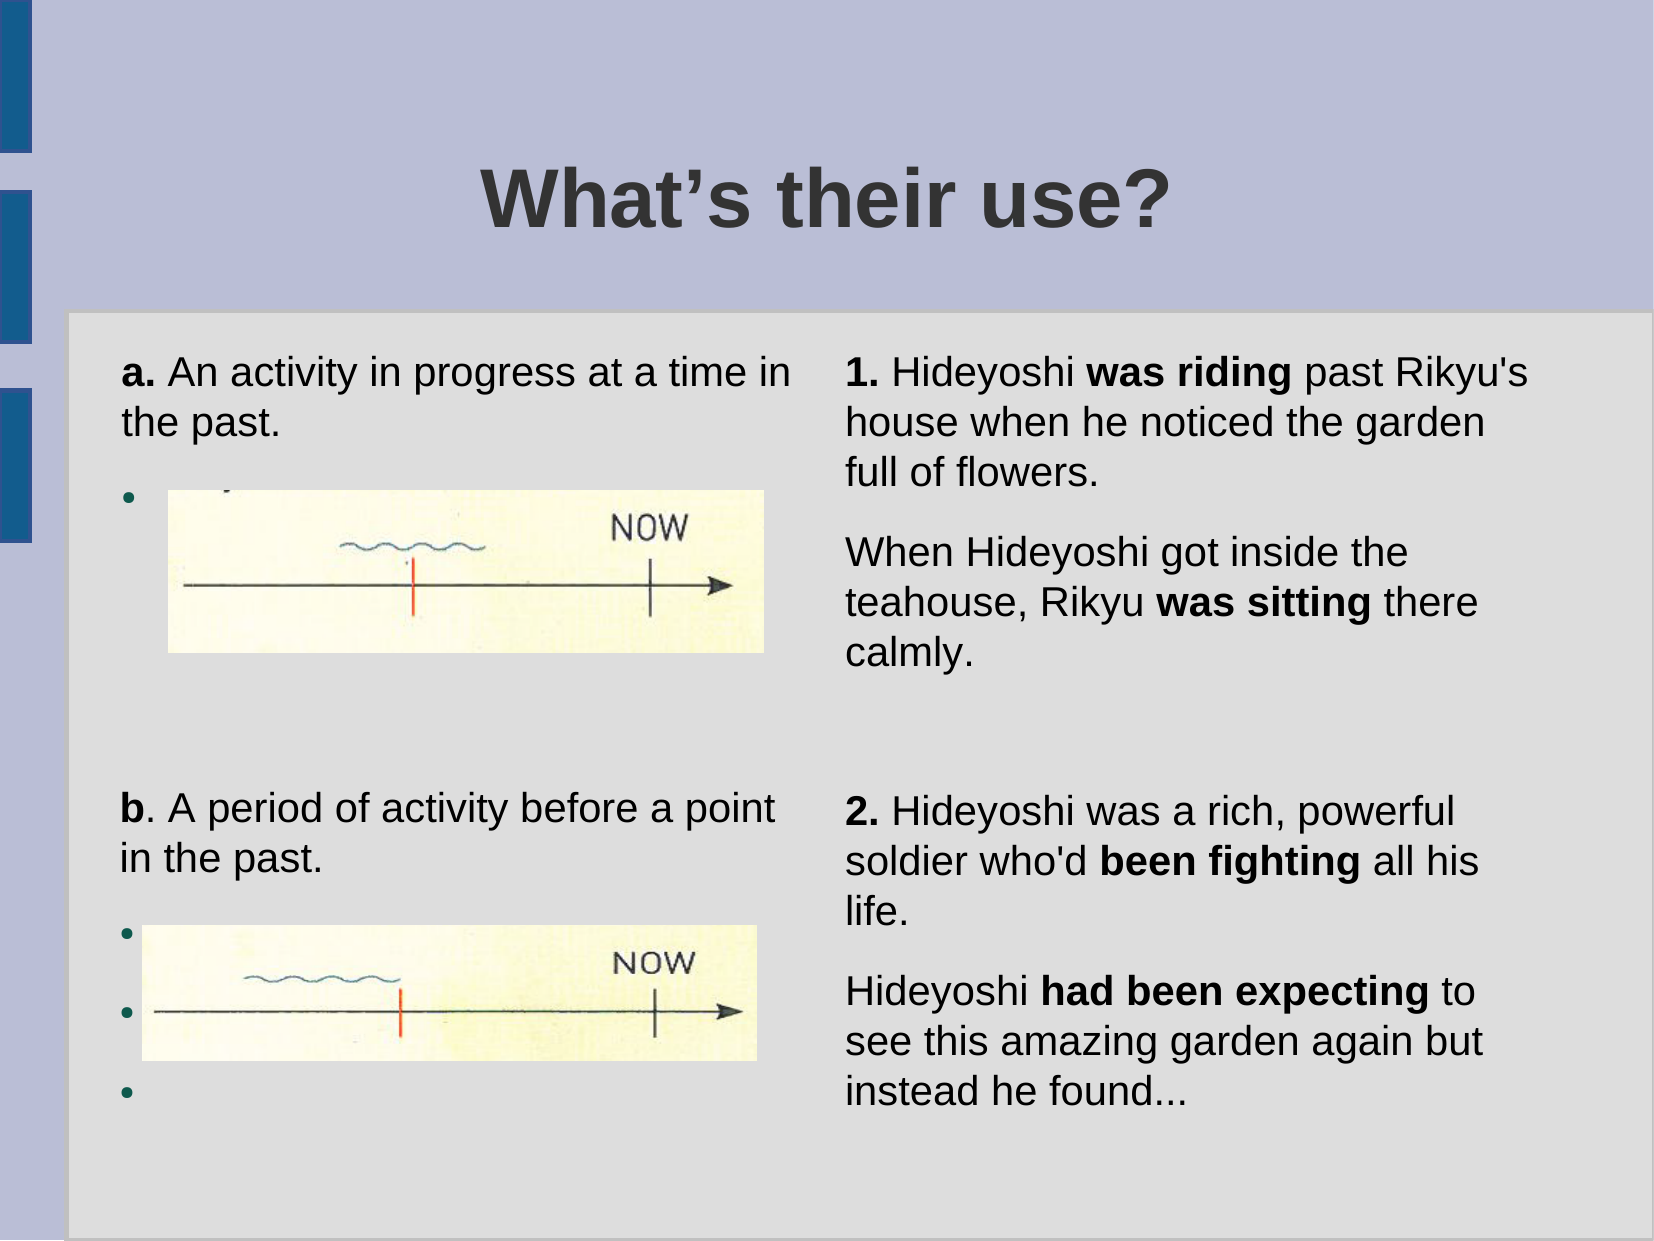

# What’s their use?
a. An activity in progress at a time in the past.
1. Hideyoshi was riding past Rikyu's house when he noticed the garden full of flowers.
When Hideyoshi got inside the teahouse, Rikyu was sitting there calmly.
2. Hideyoshi was a rich, powerful soldier who'd been fighting all his life.
Hideyoshi had been expecting to see this amazing garden again but instead he found...
b. A period of activity before a point in the past.